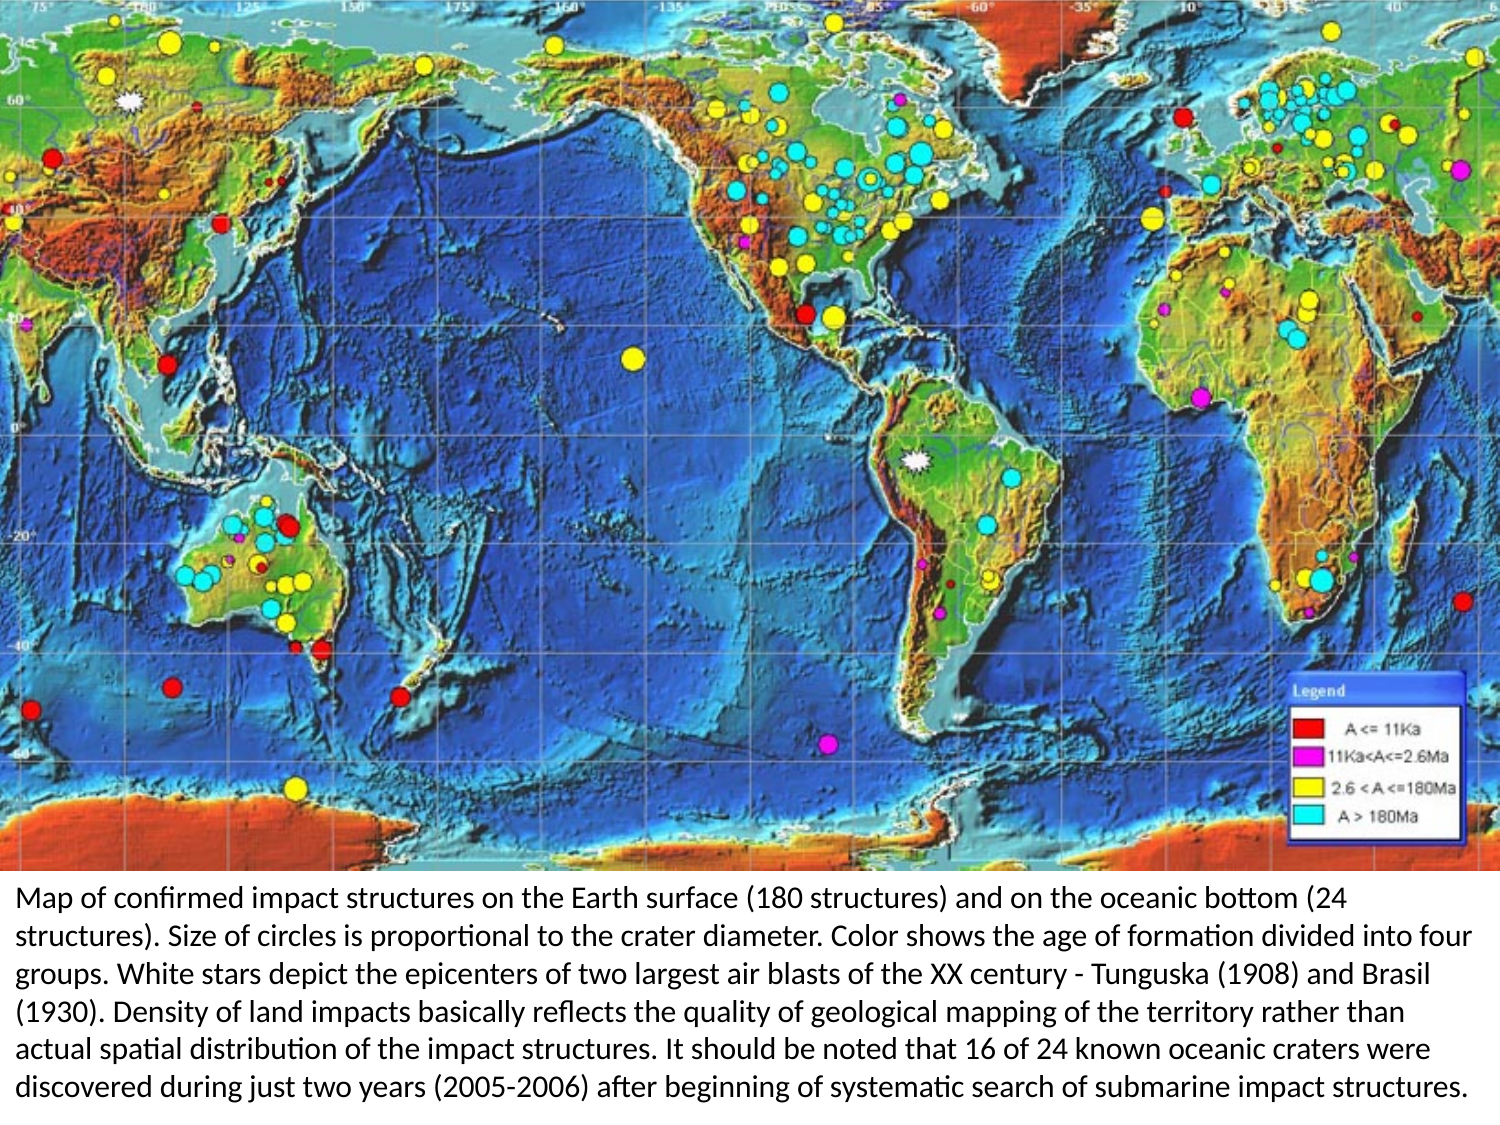

# Map of confirmed impact structures on the Earth surface (180 structures) and on the oceanic bottom (24 structures). Size of circles is proportional to the crater diameter. Color shows the age of formation divided into four groups. White stars depict the epicenters of two largest air blasts of the XX century - Tunguska (1908) and Brasil (1930). Density of land impacts basically reflects the quality of geological mapping of the territory rather than actual spatial distribution of the impact structures. It should be noted that 16 of 24 known oceanic craters were discovered during just two years (2005-2006) after beginning of systematic search of submarine impact structures.